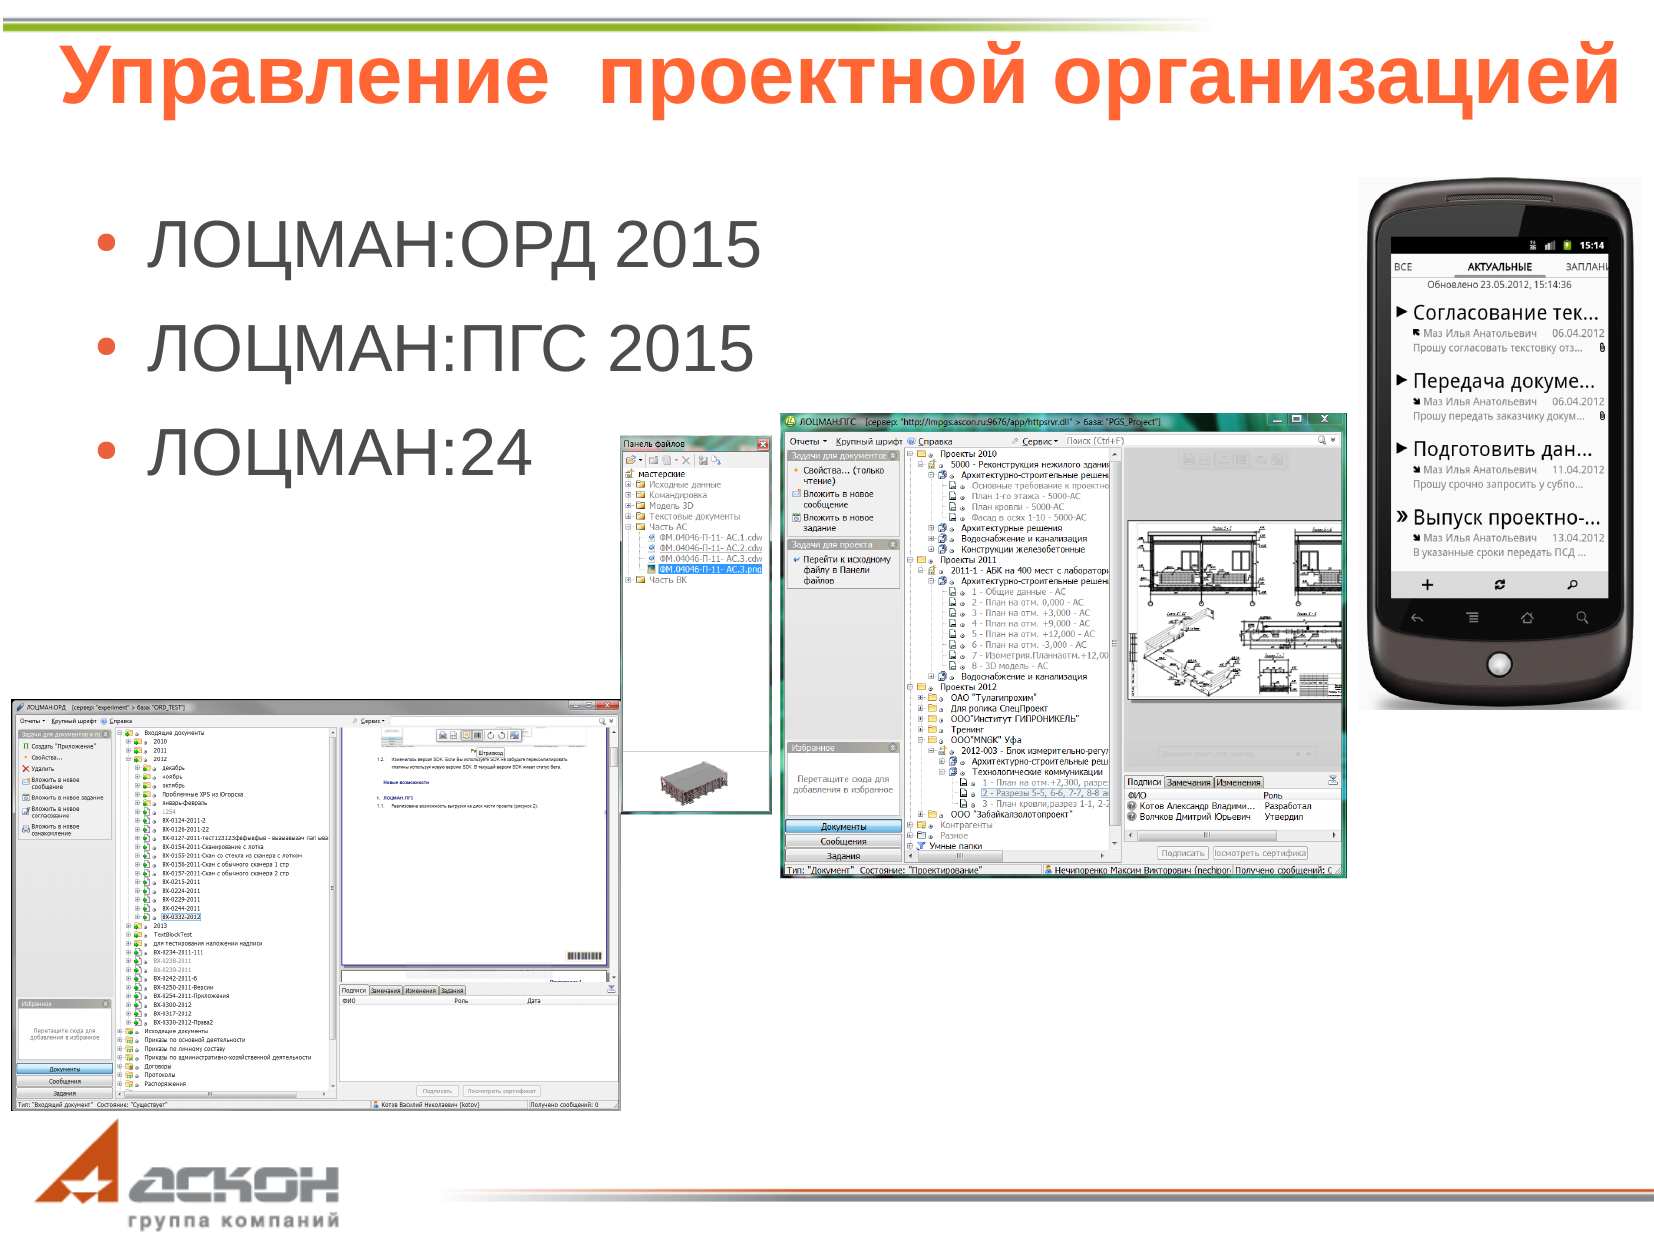

# Управление проектной организацией
ЛОЦМАН:ОРД 2015
ЛОЦМАН:ПГС 2015
ЛОЦМАН:24